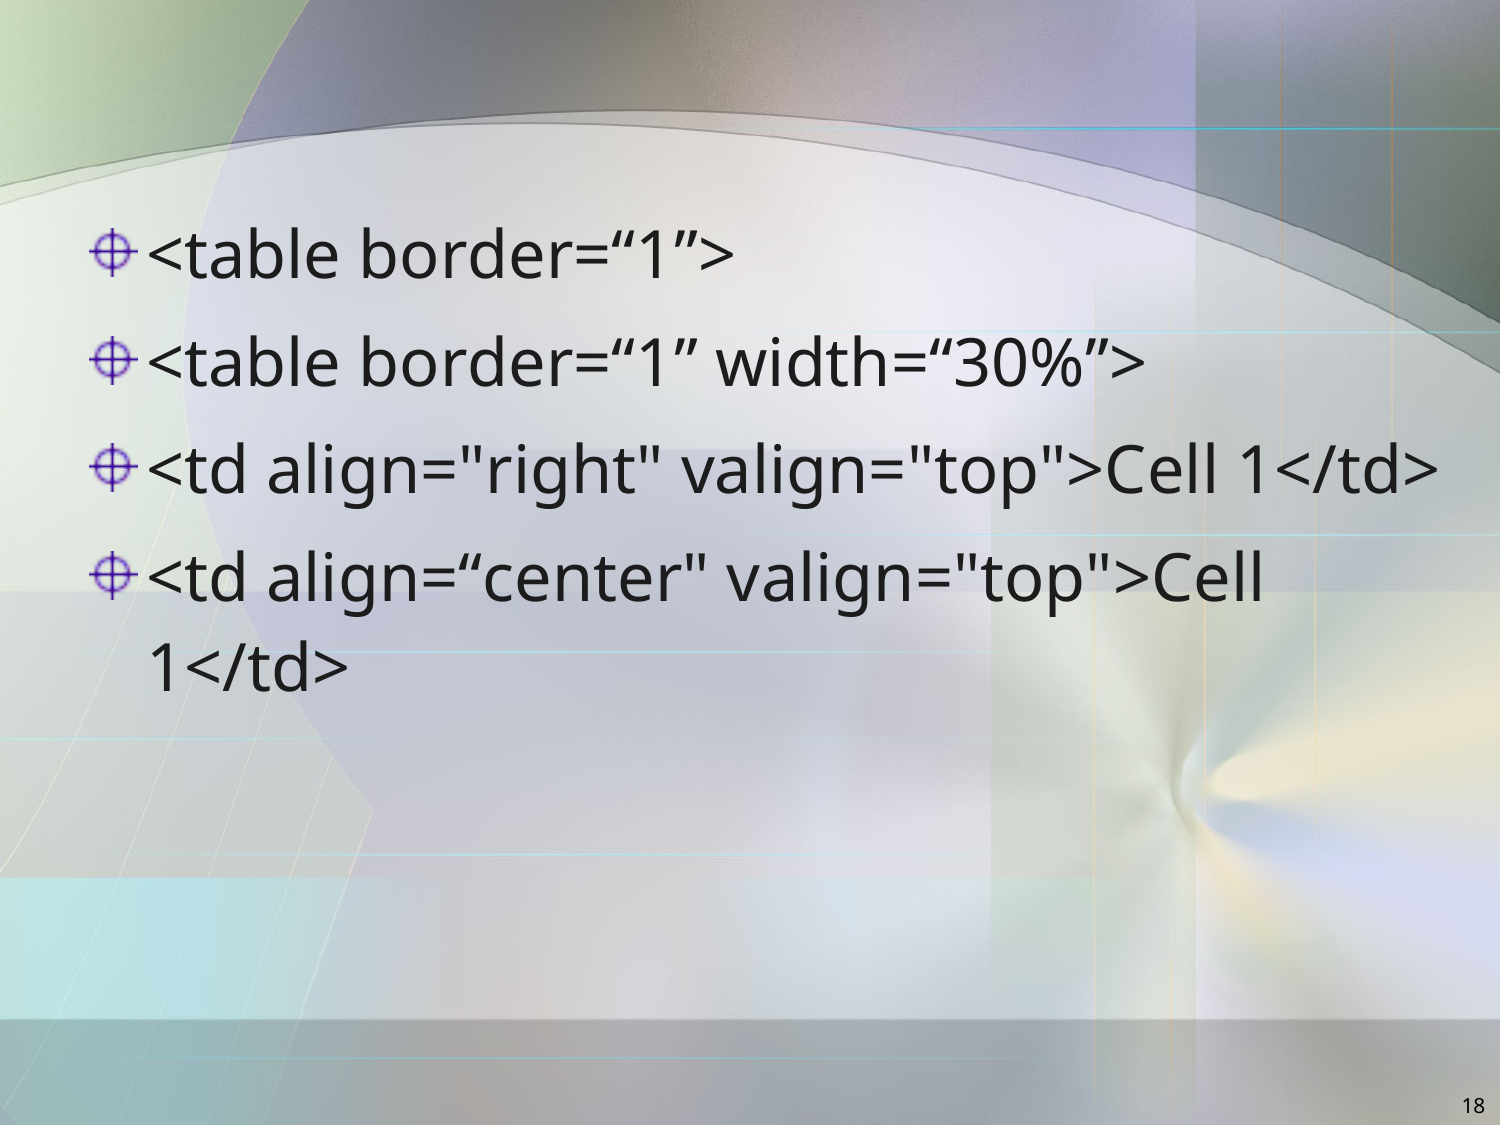

#
<table border=“1”>
<table border=“1” width=“30%”>
<td align="right" valign="top">Cell 1</td>
<td align=“center" valign="top">Cell 1</td>
18